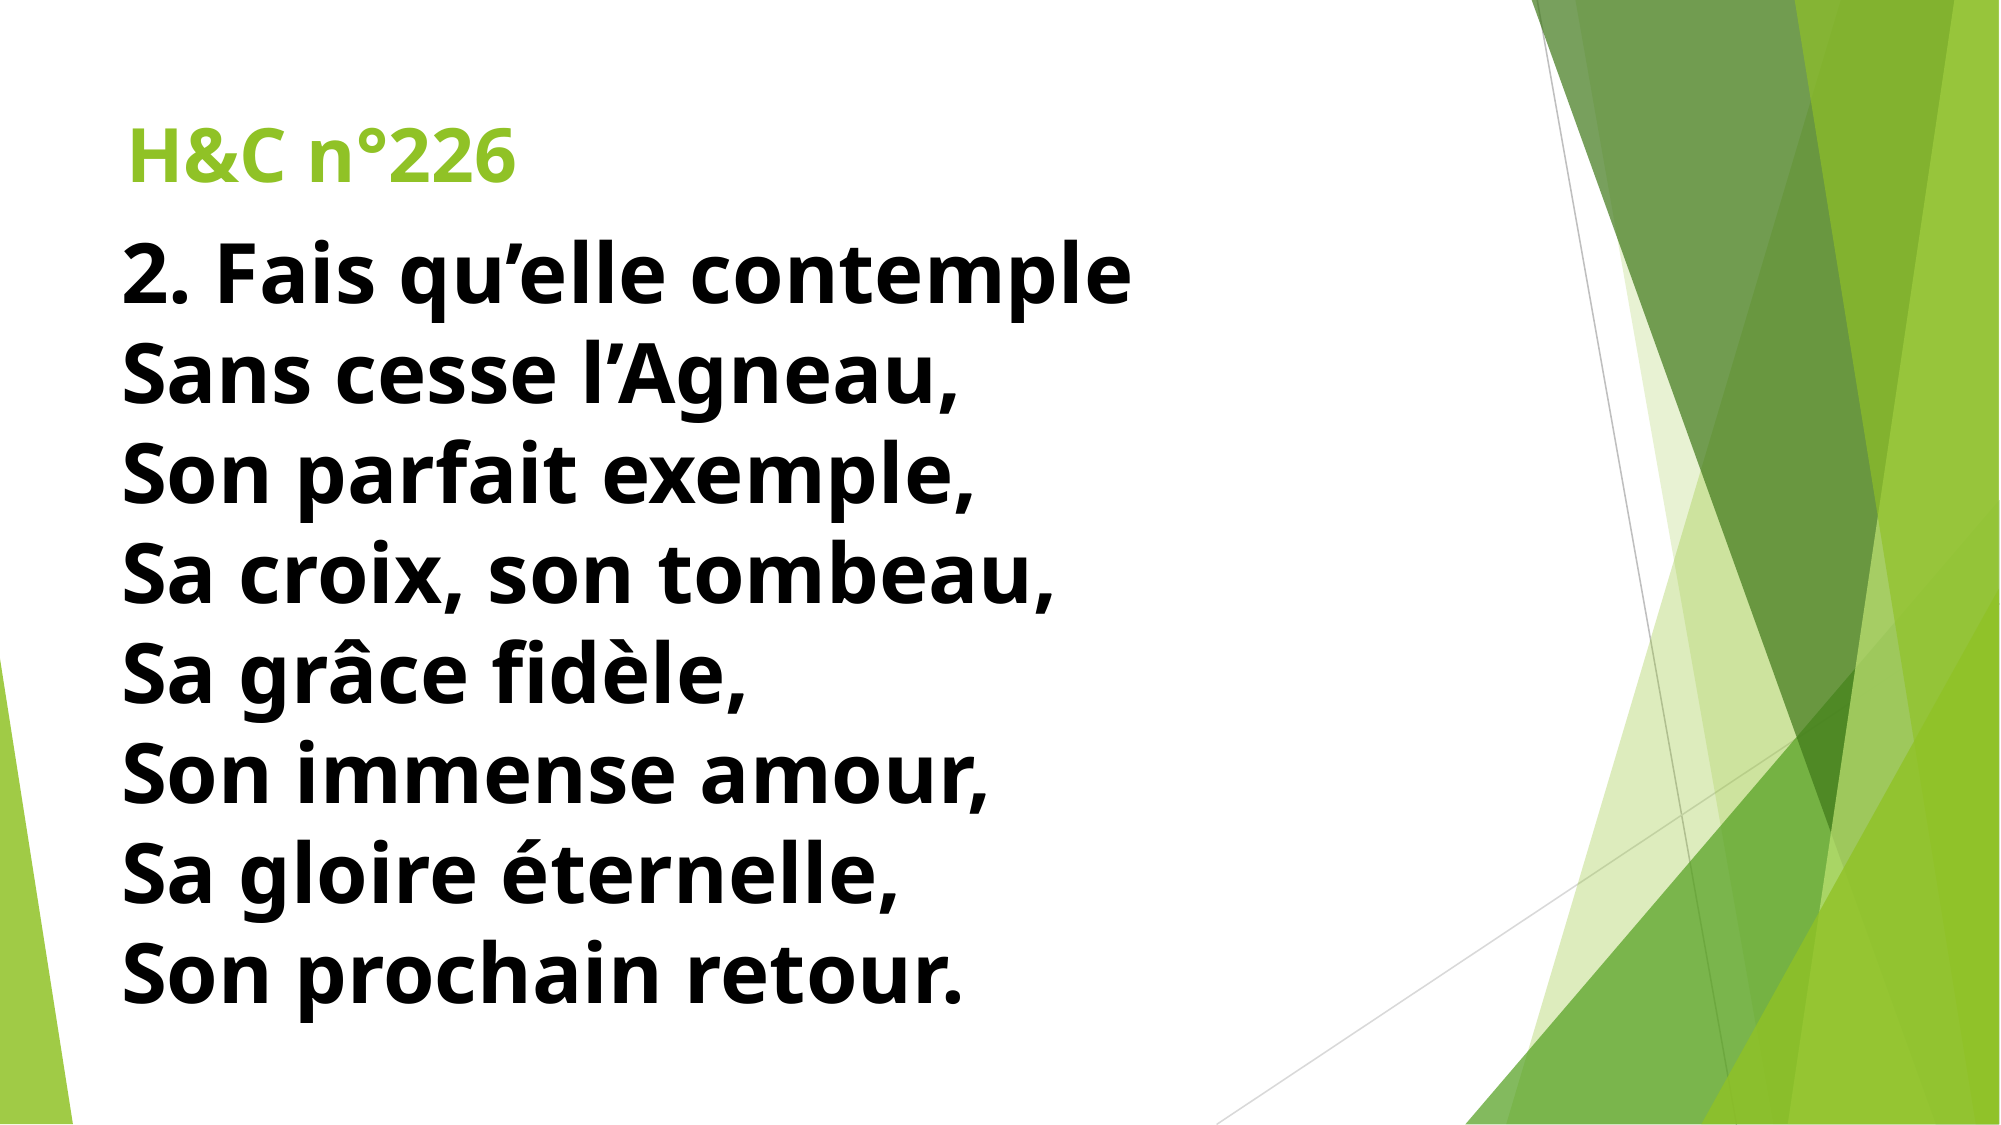

H&C n°226
2. Fais qu’elle contemple
Sans cesse l’Agneau,
Son parfait exemple,
Sa croix, son tombeau,
Sa grâce fidèle,
Son immense amour,
Sa gloire éternelle,
Son prochain retour.